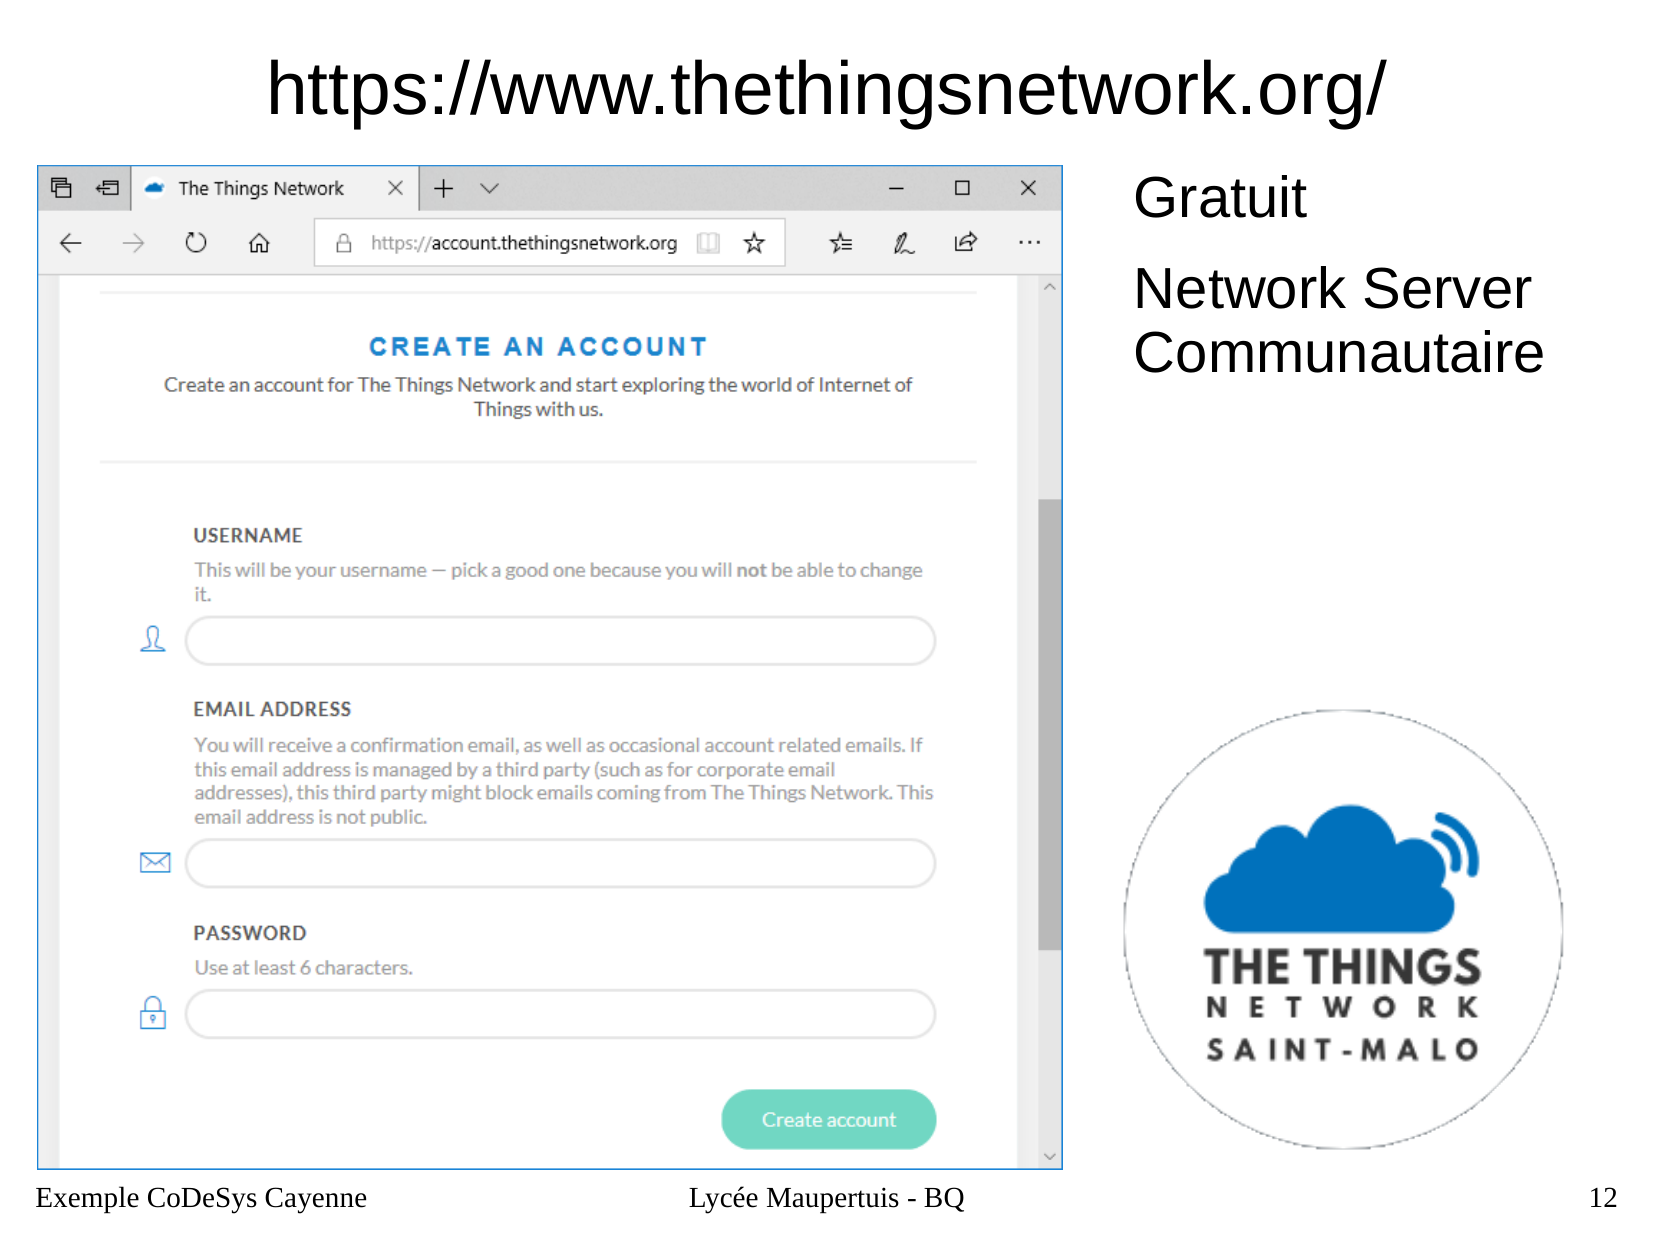

# https://www.thethingsnetwork.org/
Gratuit
Network Server
Communautaire
Exemple CoDeSys Cayenne
Lycée Maupertuis - BQ
12